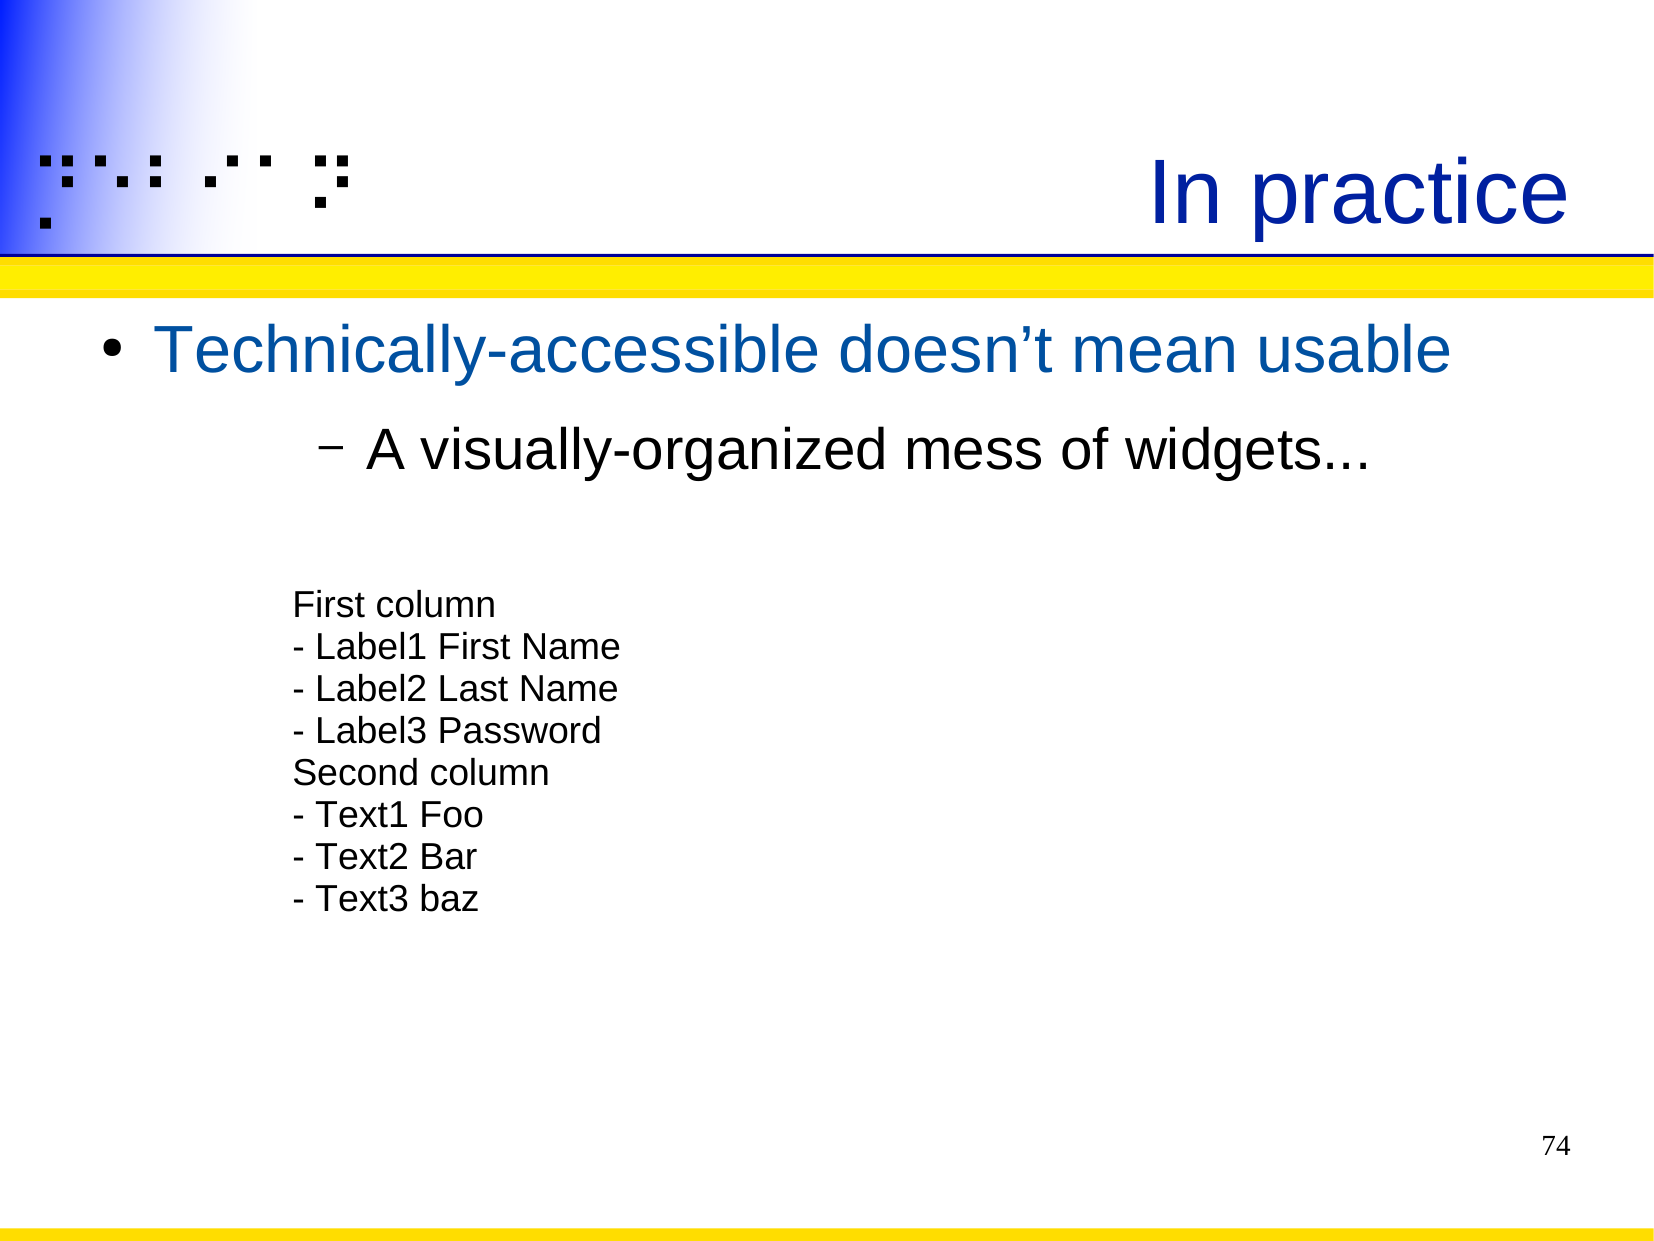

# In practice
Technically-accessible doesn’t mean usable
A visually-organized mess of widgets...
First column
- Label1 First Name
- Label2 Last Name
- Label3 Password
Second column
- Text1 Foo
- Text2 Bar
- Text3 baz
74